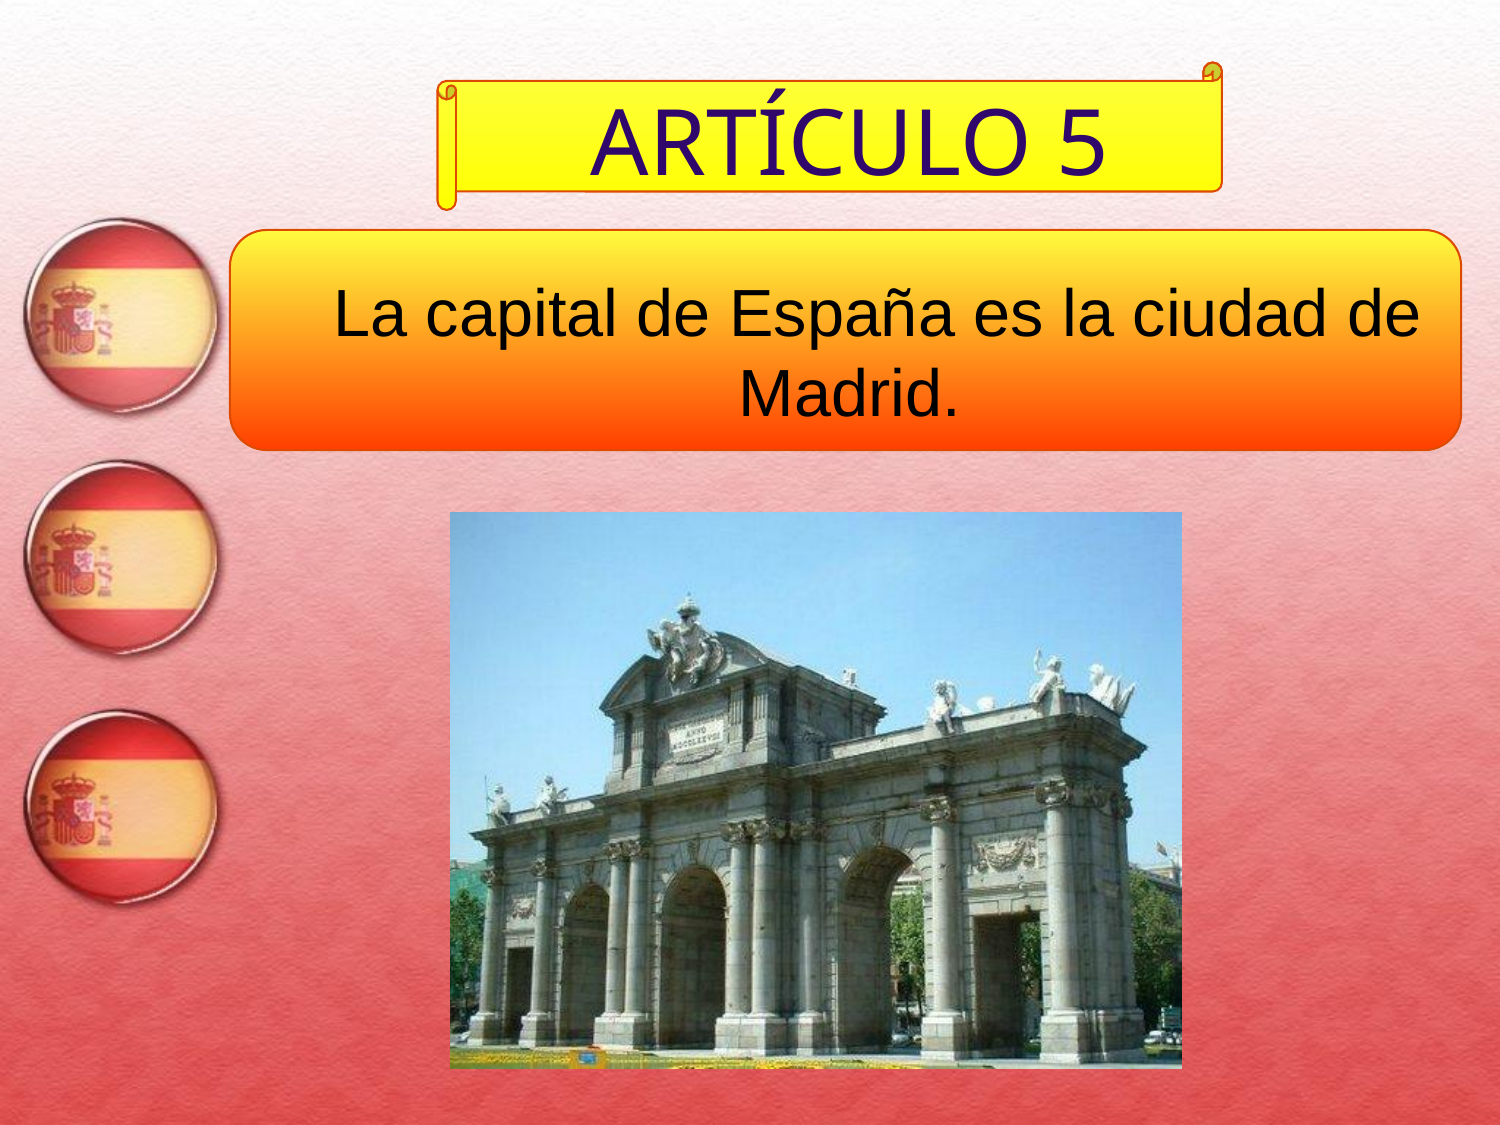

# ARTÍCULO 5
 La capital de España es la ciudad de Madrid.
23